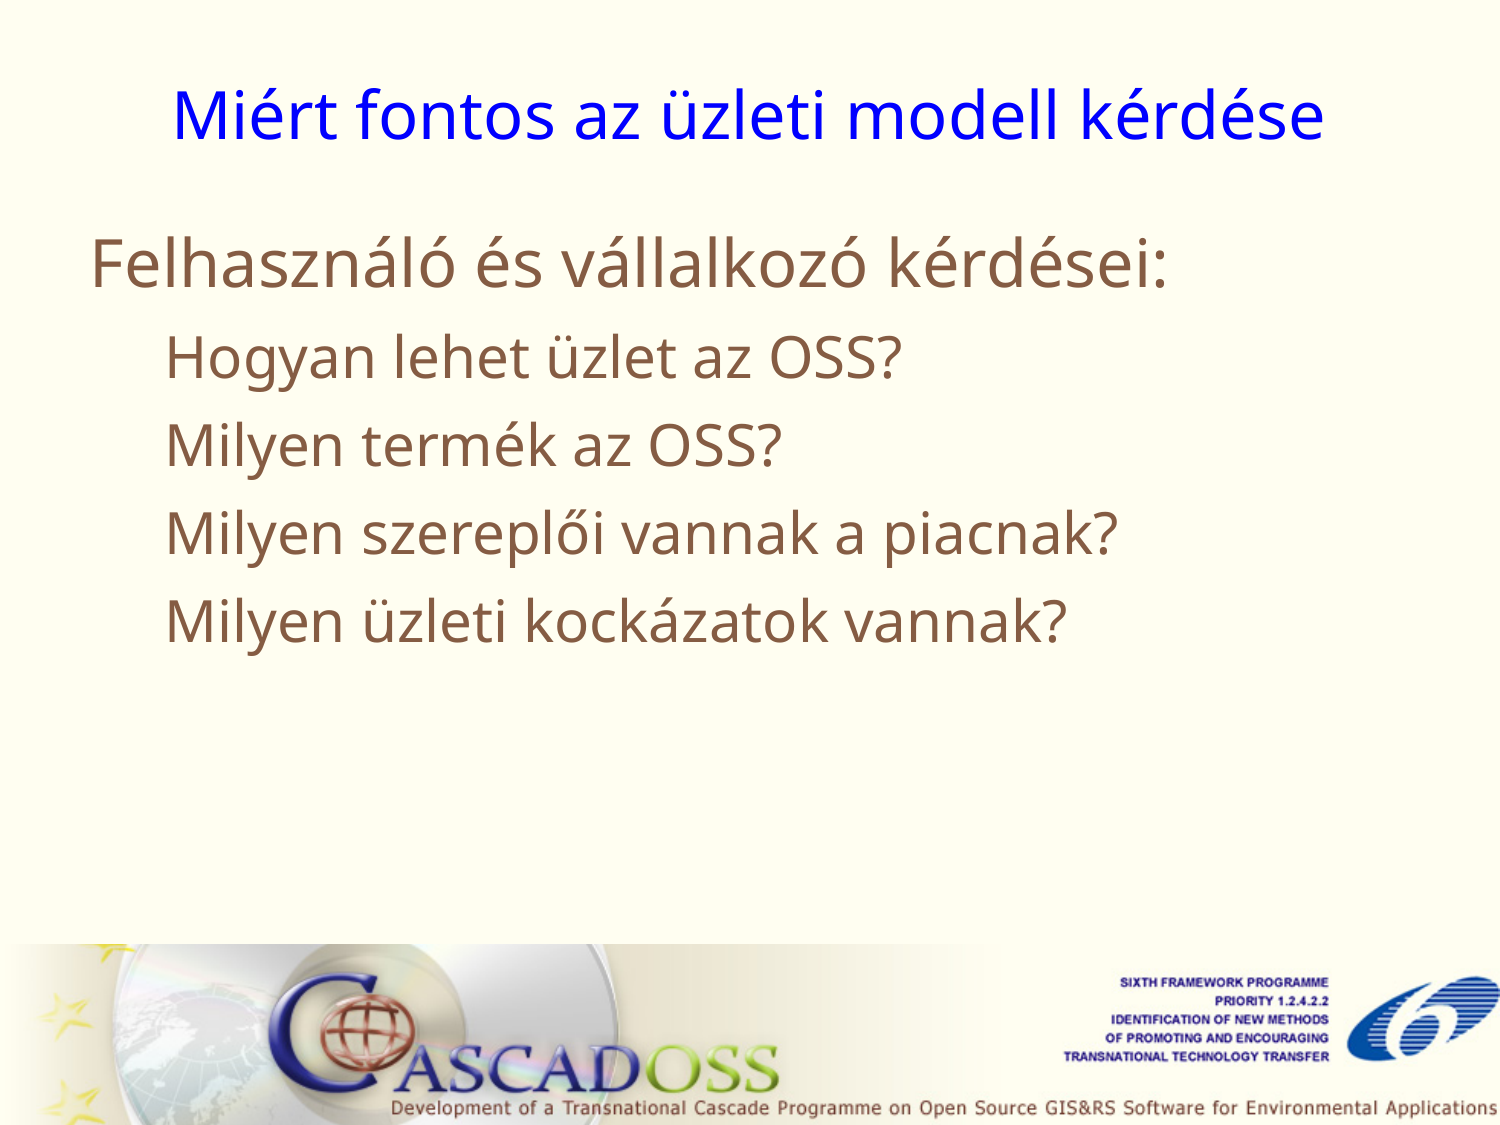

# Miért fontos az üzleti modell kérdése
Felhasználó és vállalkozó kérdései:
Hogyan lehet üzlet az OSS?
Milyen termék az OSS?
Milyen szereplői vannak a piacnak?
Milyen üzleti kockázatok vannak?